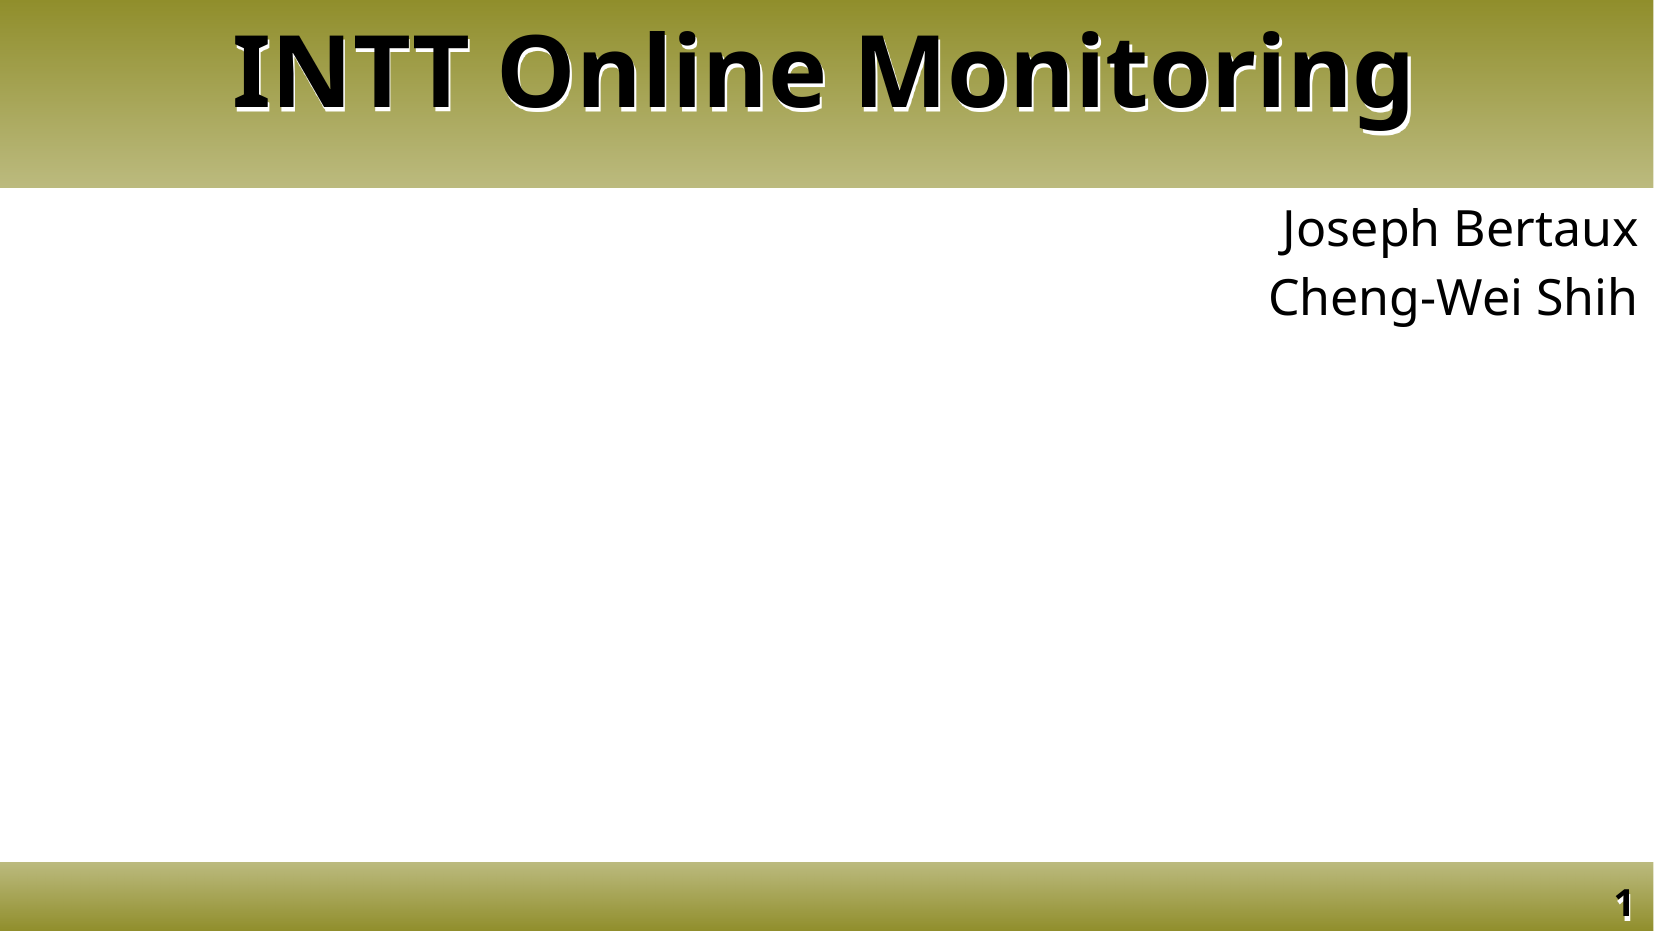

INTT Online Monitoring
Joseph Bertaux
Cheng-Wei Shih
1